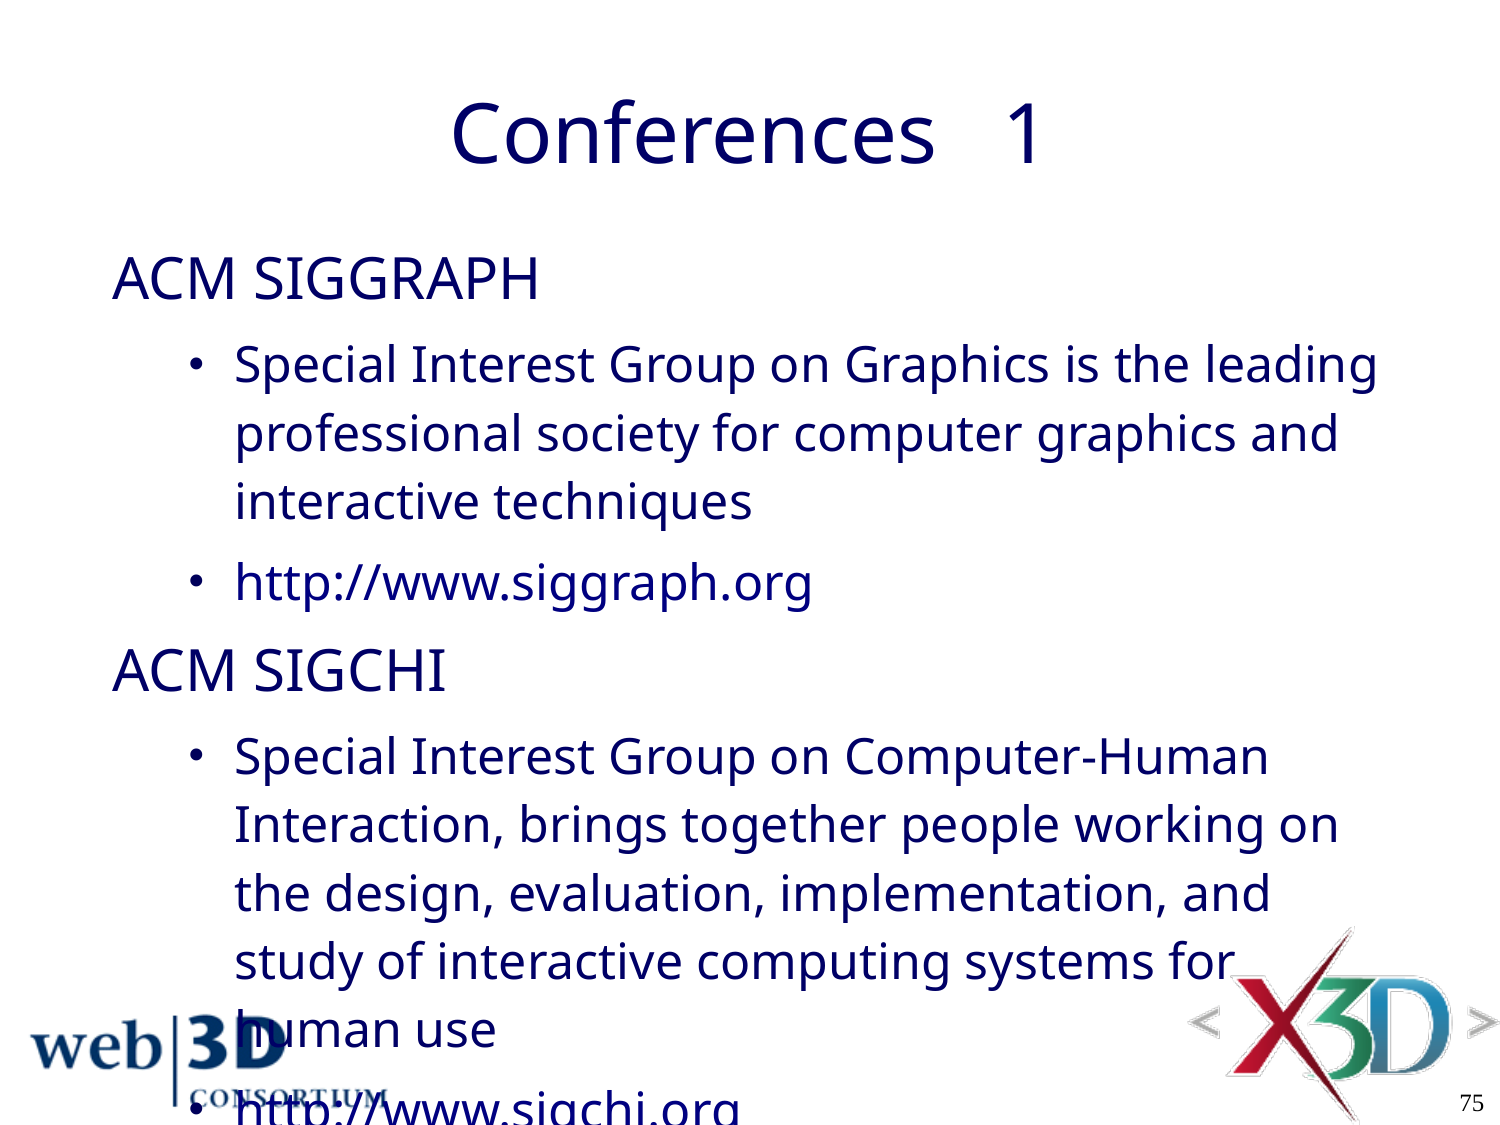

# Conferences 1
ACM SIGGRAPH
Special Interest Group on Graphics is the leading professional society for computer graphics and interactive techniques
http://www.siggraph.org
ACM SIGCHI
Special Interest Group on Computer-Human Interaction, brings together people working on the design, evaluation, implementation, and study of interactive computing systems for human use
http://www.sigchi.org